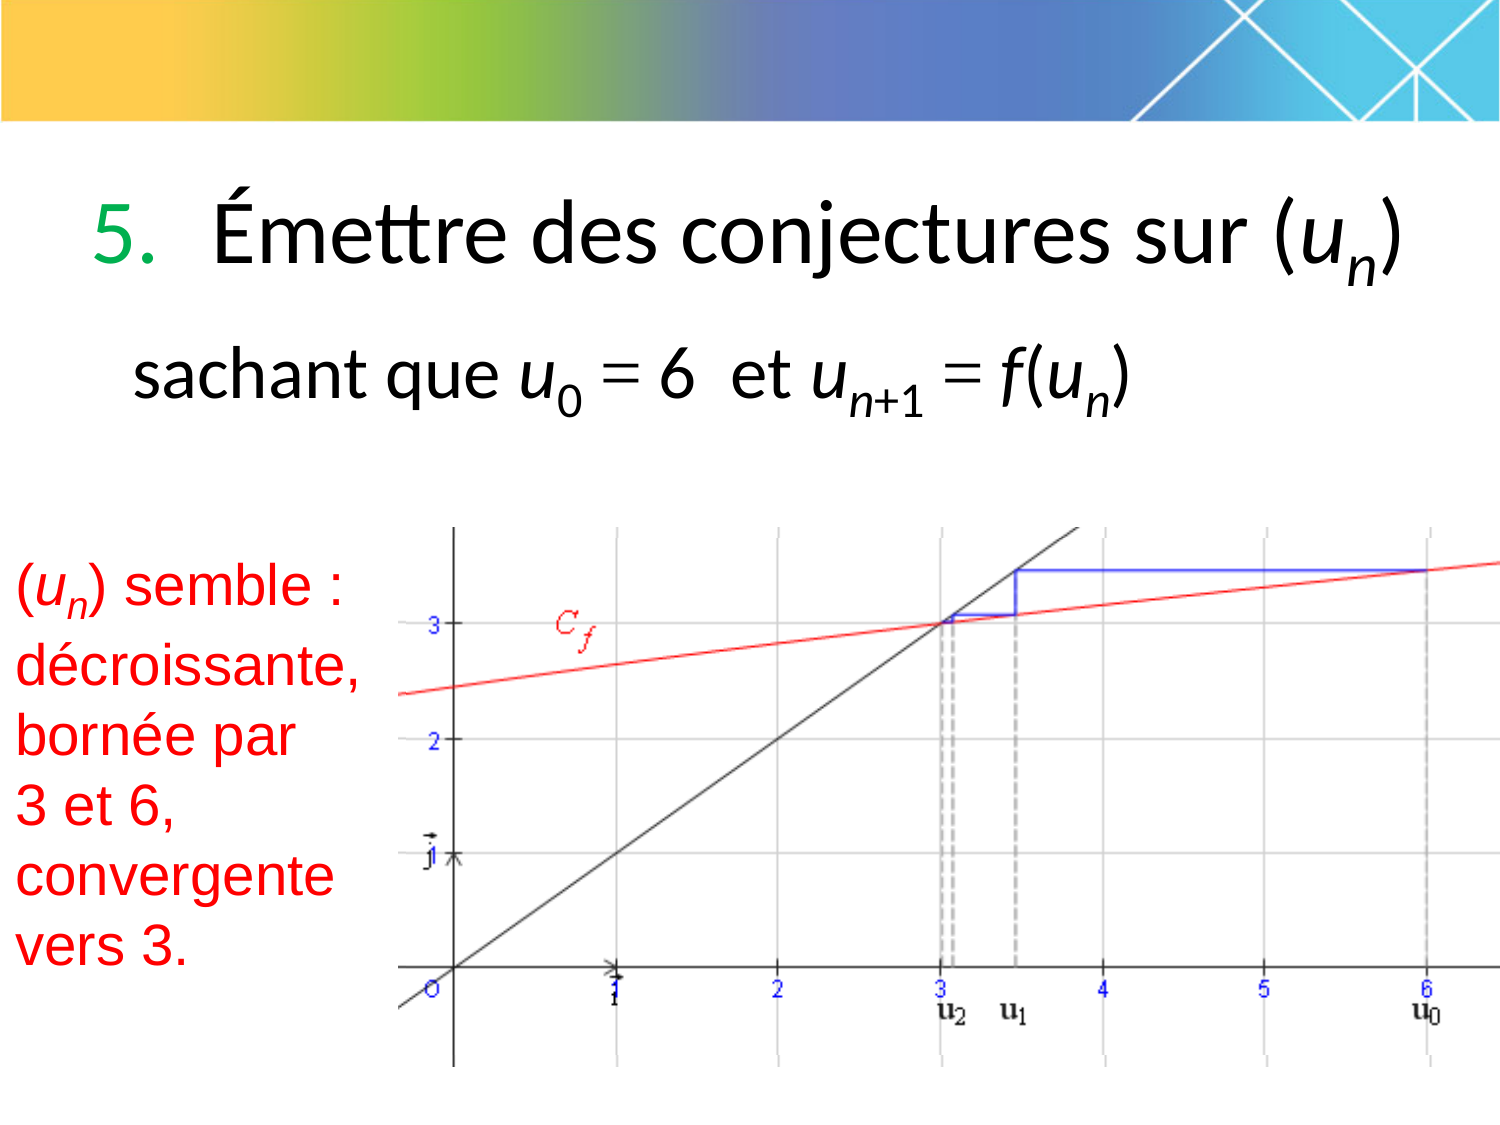

# Émettre des conjectures sur (un)
sachant que u0 = 6 et un+1 = f(un)
(un) semble :
décroissante,
bornée par
3 et 6,
convergente
vers 3.